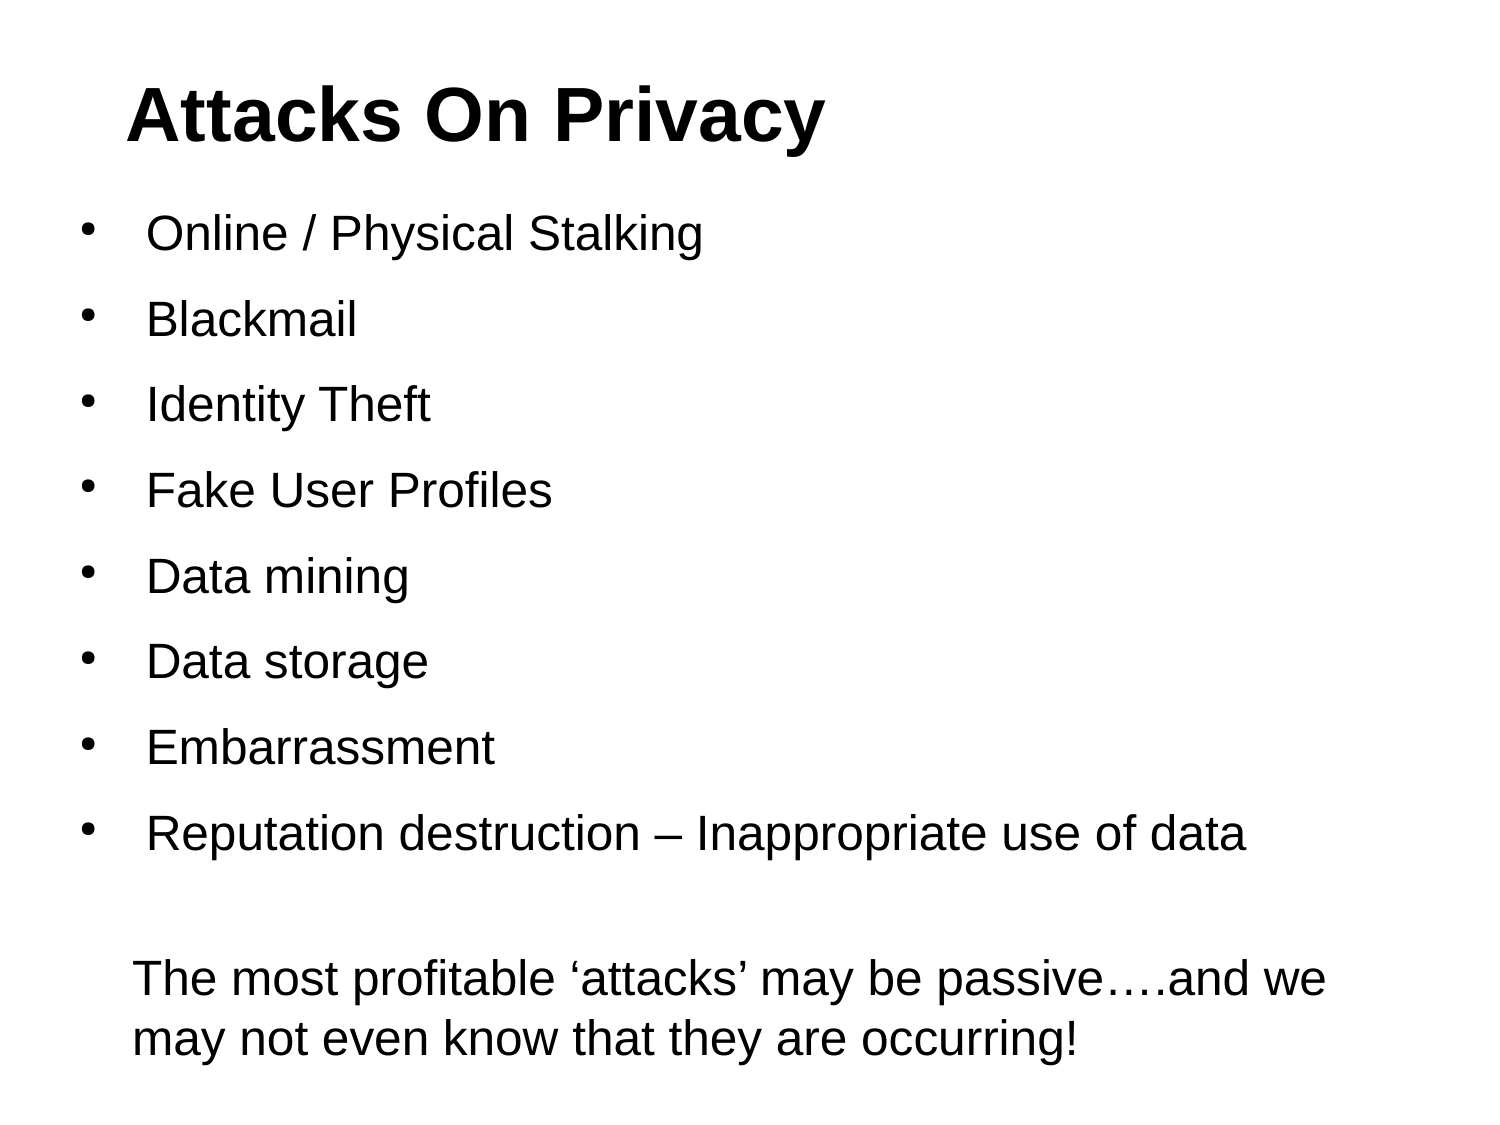

# Attacks On Privacy
 Online / Physical Stalking
 Blackmail
 Identity Theft
 Fake User Profiles
 Data mining
 Data storage
 Embarrassment
 Reputation destruction – Inappropriate use of data
The most profitable ‘attacks’ may be passive….and we may not even know that they are occurring!